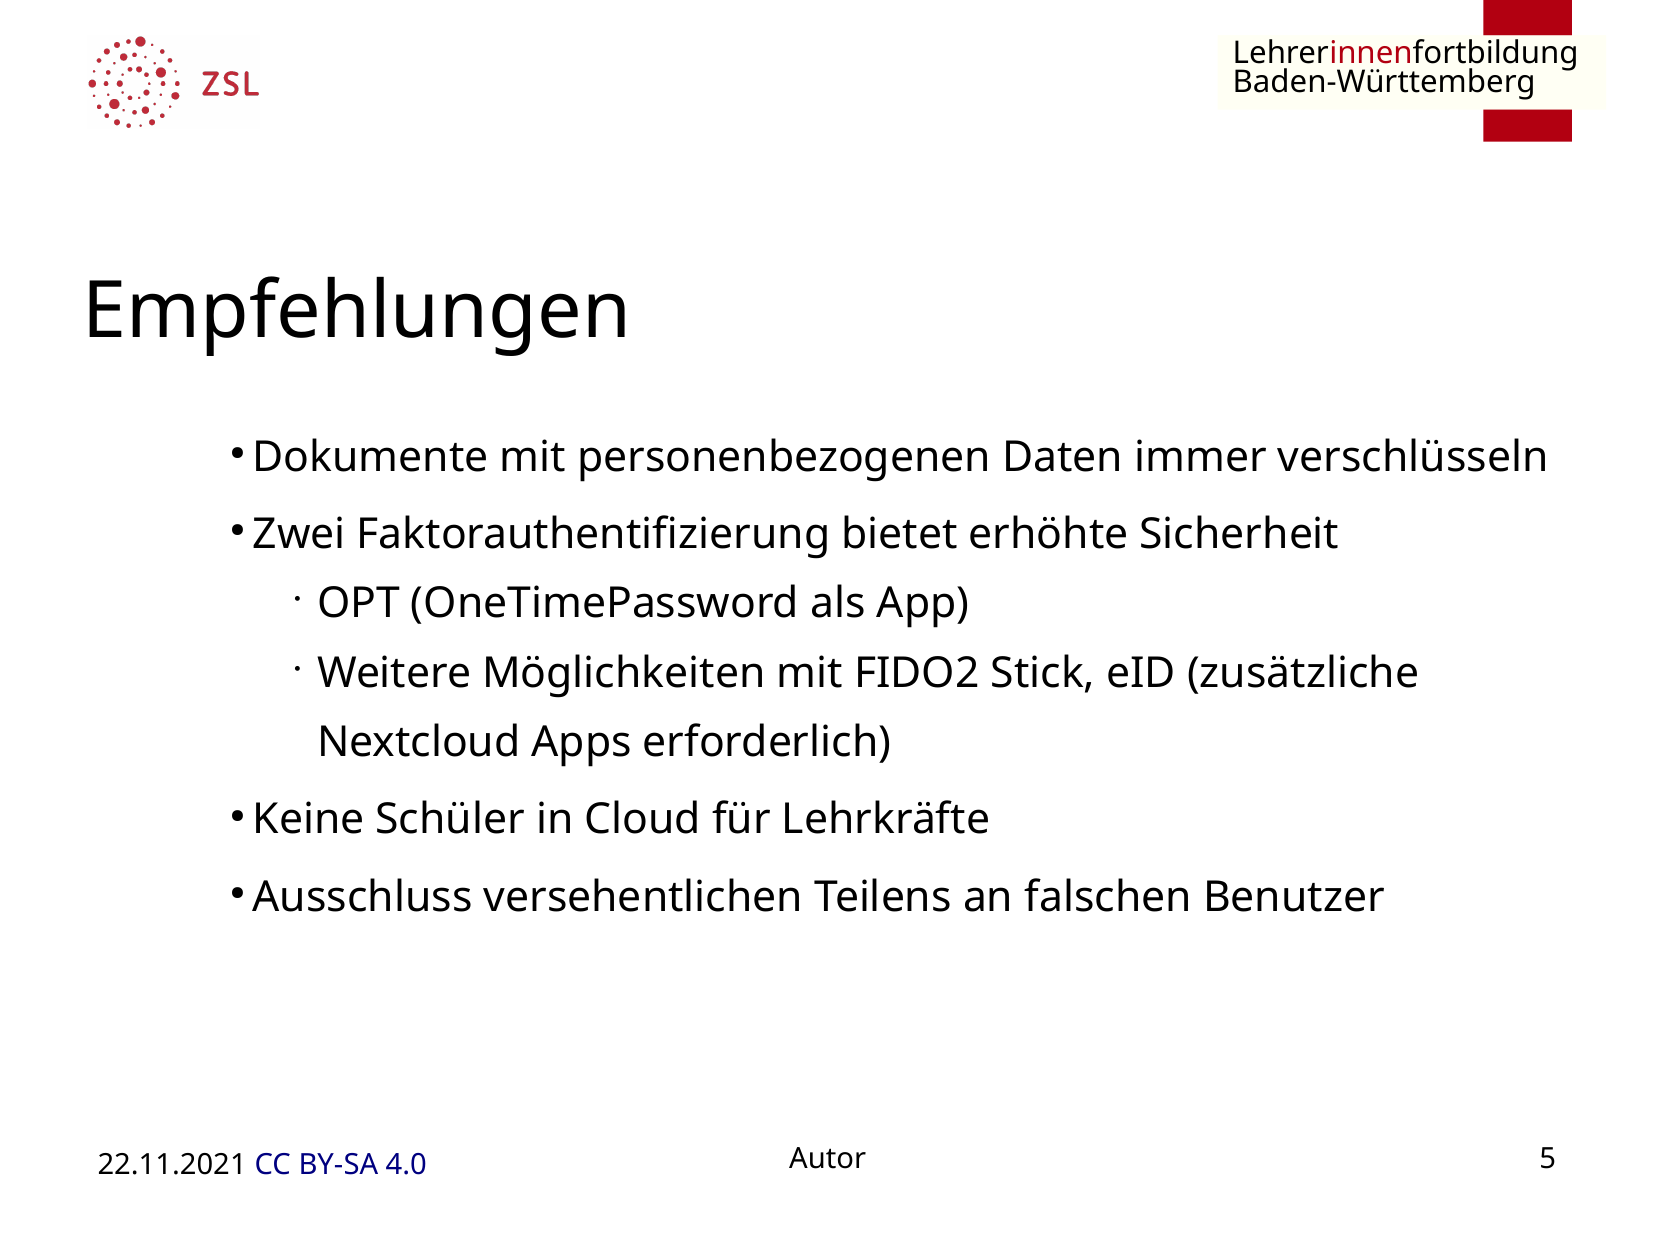

# Empfehlungen
Dokumente mit personenbezogenen Daten immer verschlüsseln
Zwei Faktorauthentifizierung bietet erhöhte Sicherheit
OPT (OneTimePassword als App)
Weitere Möglichkeiten mit FIDO2 Stick, eID (zusätzliche
Nextcloud Apps erforderlich)
Keine Schüler in Cloud für Lehrkräfte
Ausschluss versehentlichen Teilens an falschen Benutzer